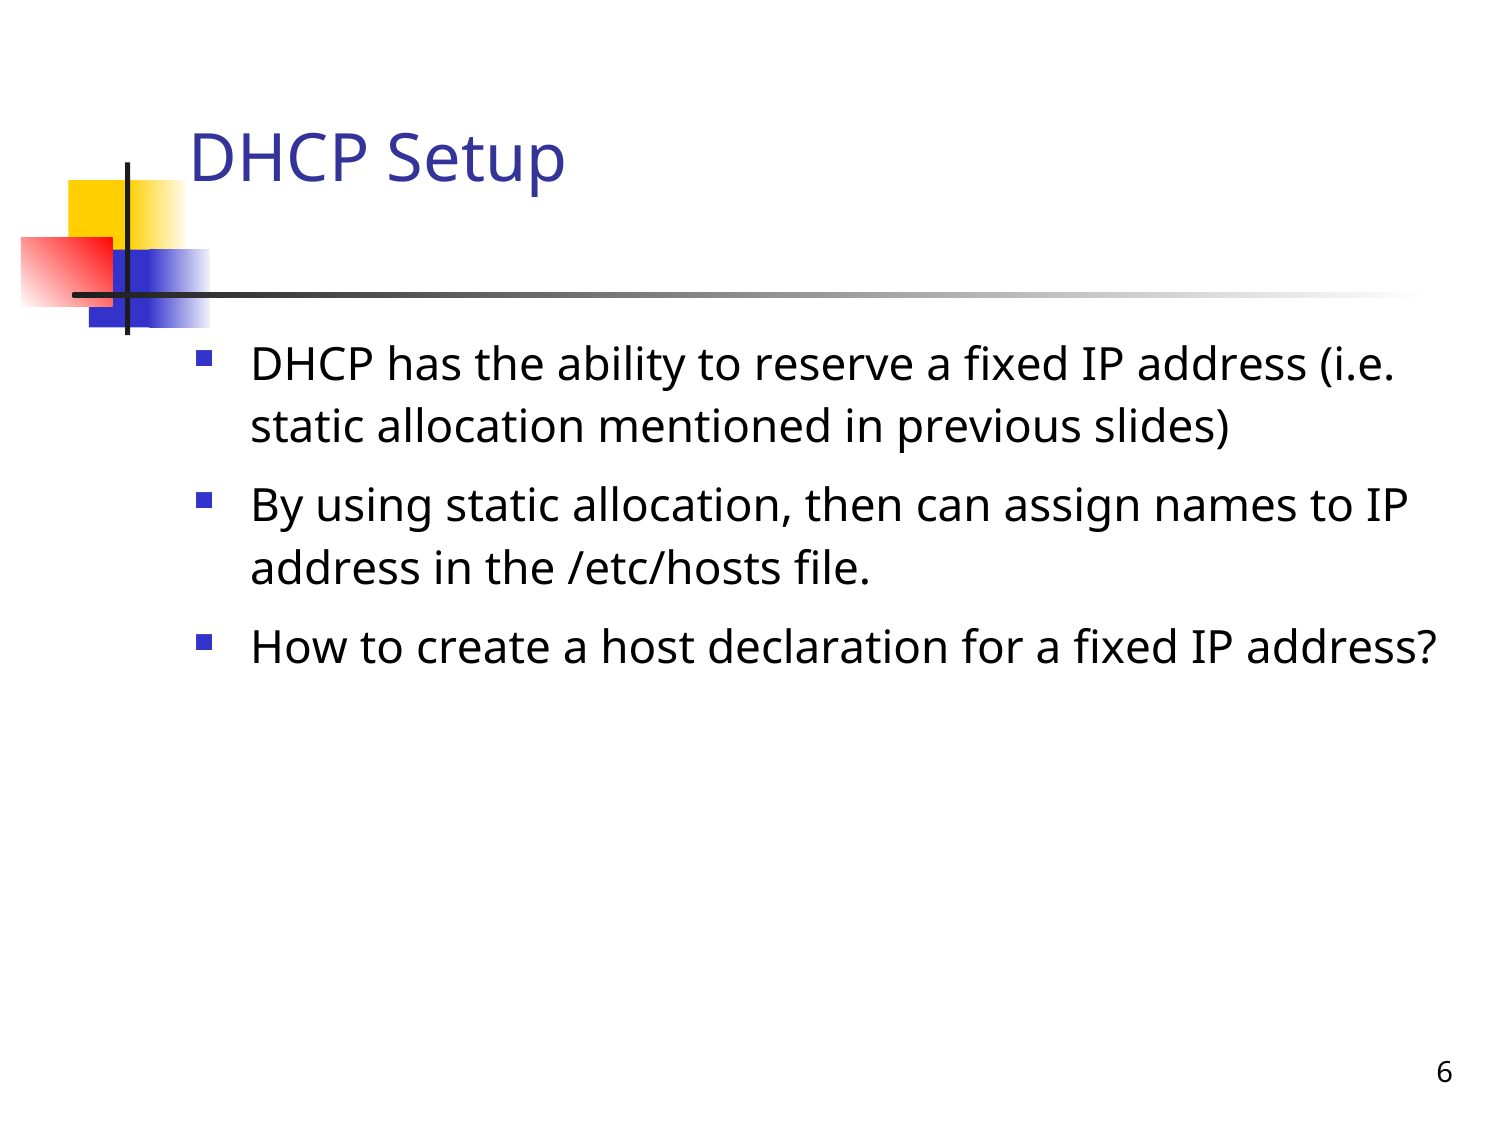

# DHCP Setup
DHCP has the ability to reserve a fixed IP address (i.e. static allocation mentioned in previous slides)
By using static allocation, then can assign names to IP address in the /etc/hosts file.
How to create a host declaration for a fixed IP address?
6